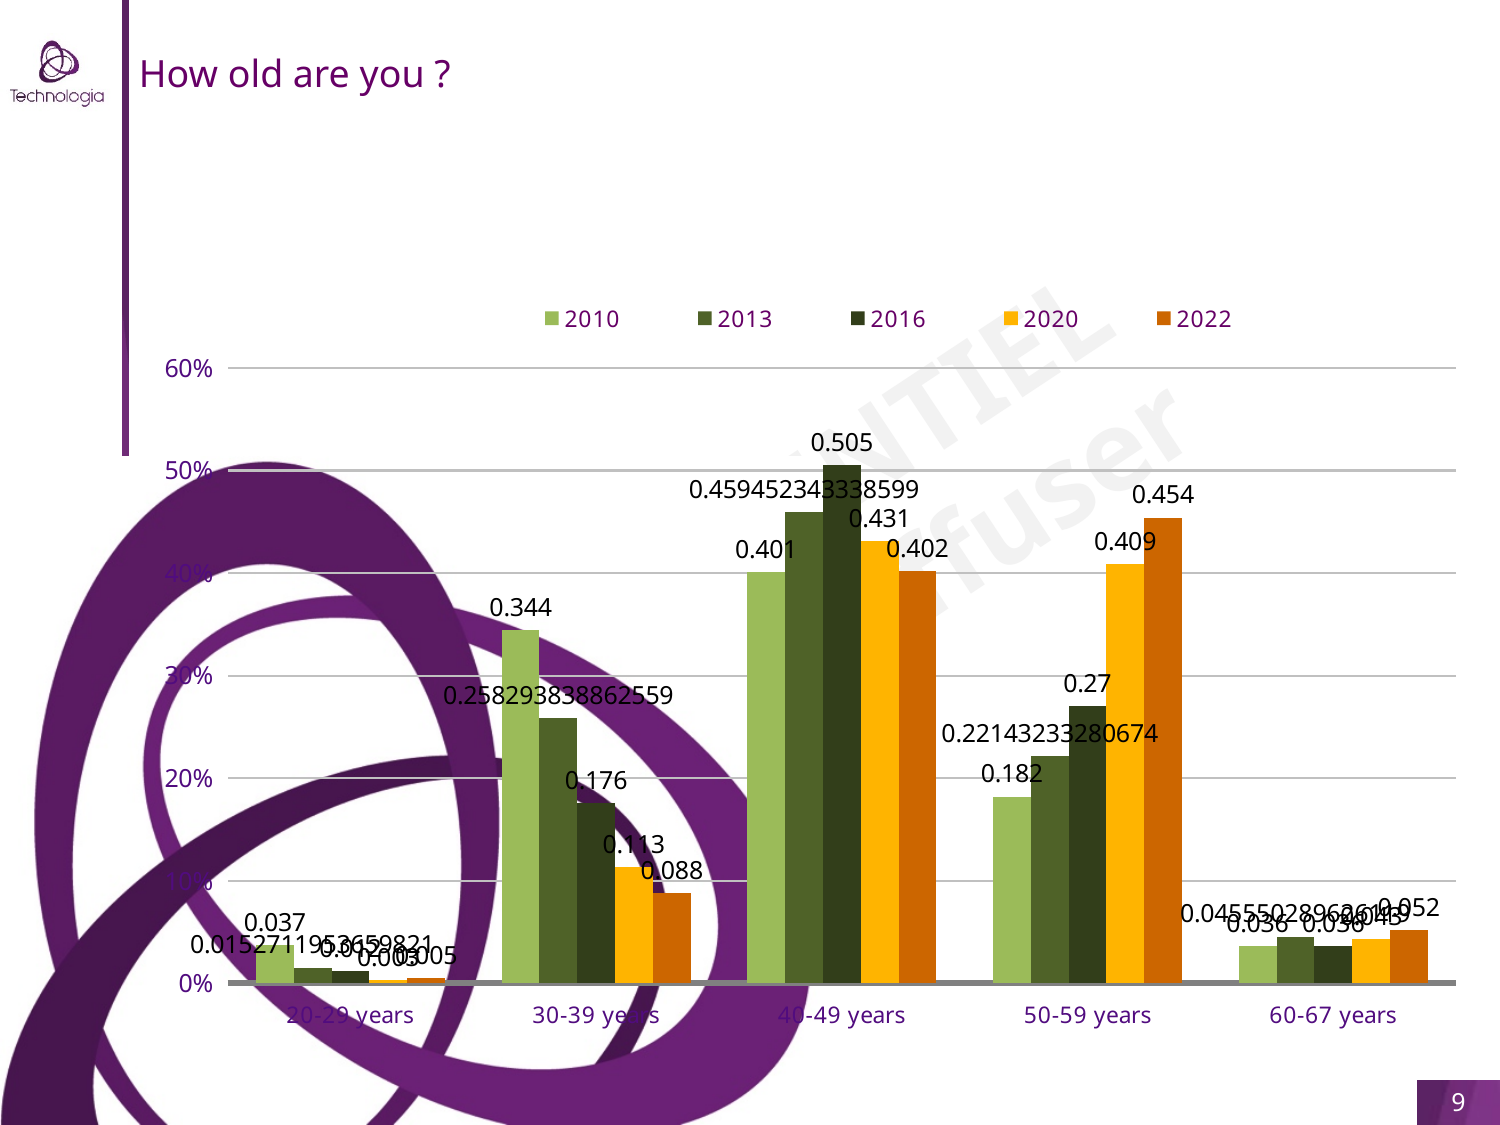

# How old are you ?
### Chart
| Category | 2010 | 2013 | 2016 | 2020 | 2022 |
|---|---|---|---|---|---|
| 20-29 years | 0.037 | 0.0152711953659821 | 0.012 | 0.003 | 0.005 |
| 30-39 years | 0.344 | 0.258293838862559 | 0.176 | 0.113 | 0.088 |
| 40-49 years | 0.401 | 0.459452343338599 | 0.505 | 0.431 | 0.402 |
| 50-59 years | 0.182 | 0.22143233280674 | 0.27 | 0.409 | 0.454 |
| 60-67 years | 0.036 | 0.045550289626119 | 0.036 | 0.043 | 0.052 |